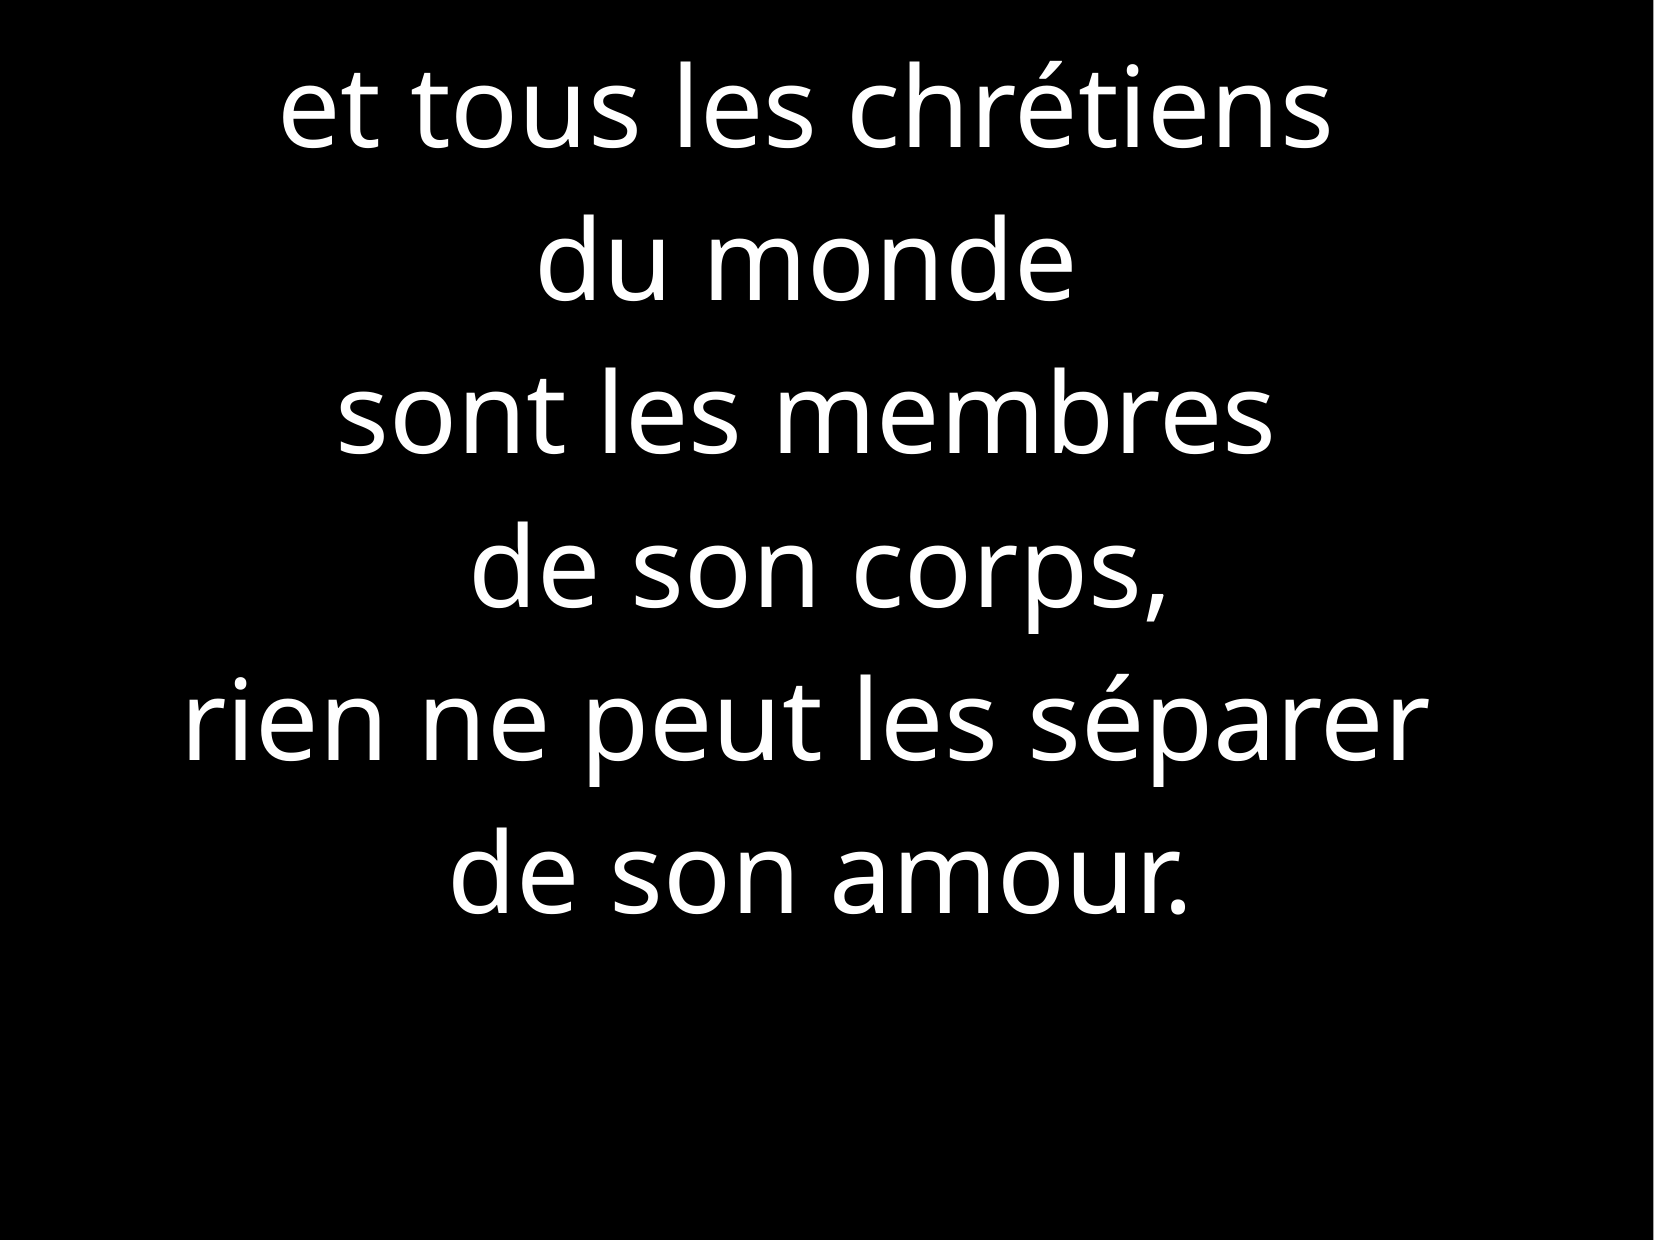

# et tous les chrétiens
du monde
sont les membres
de son corps,
rien ne peut les séparer
de son amour.